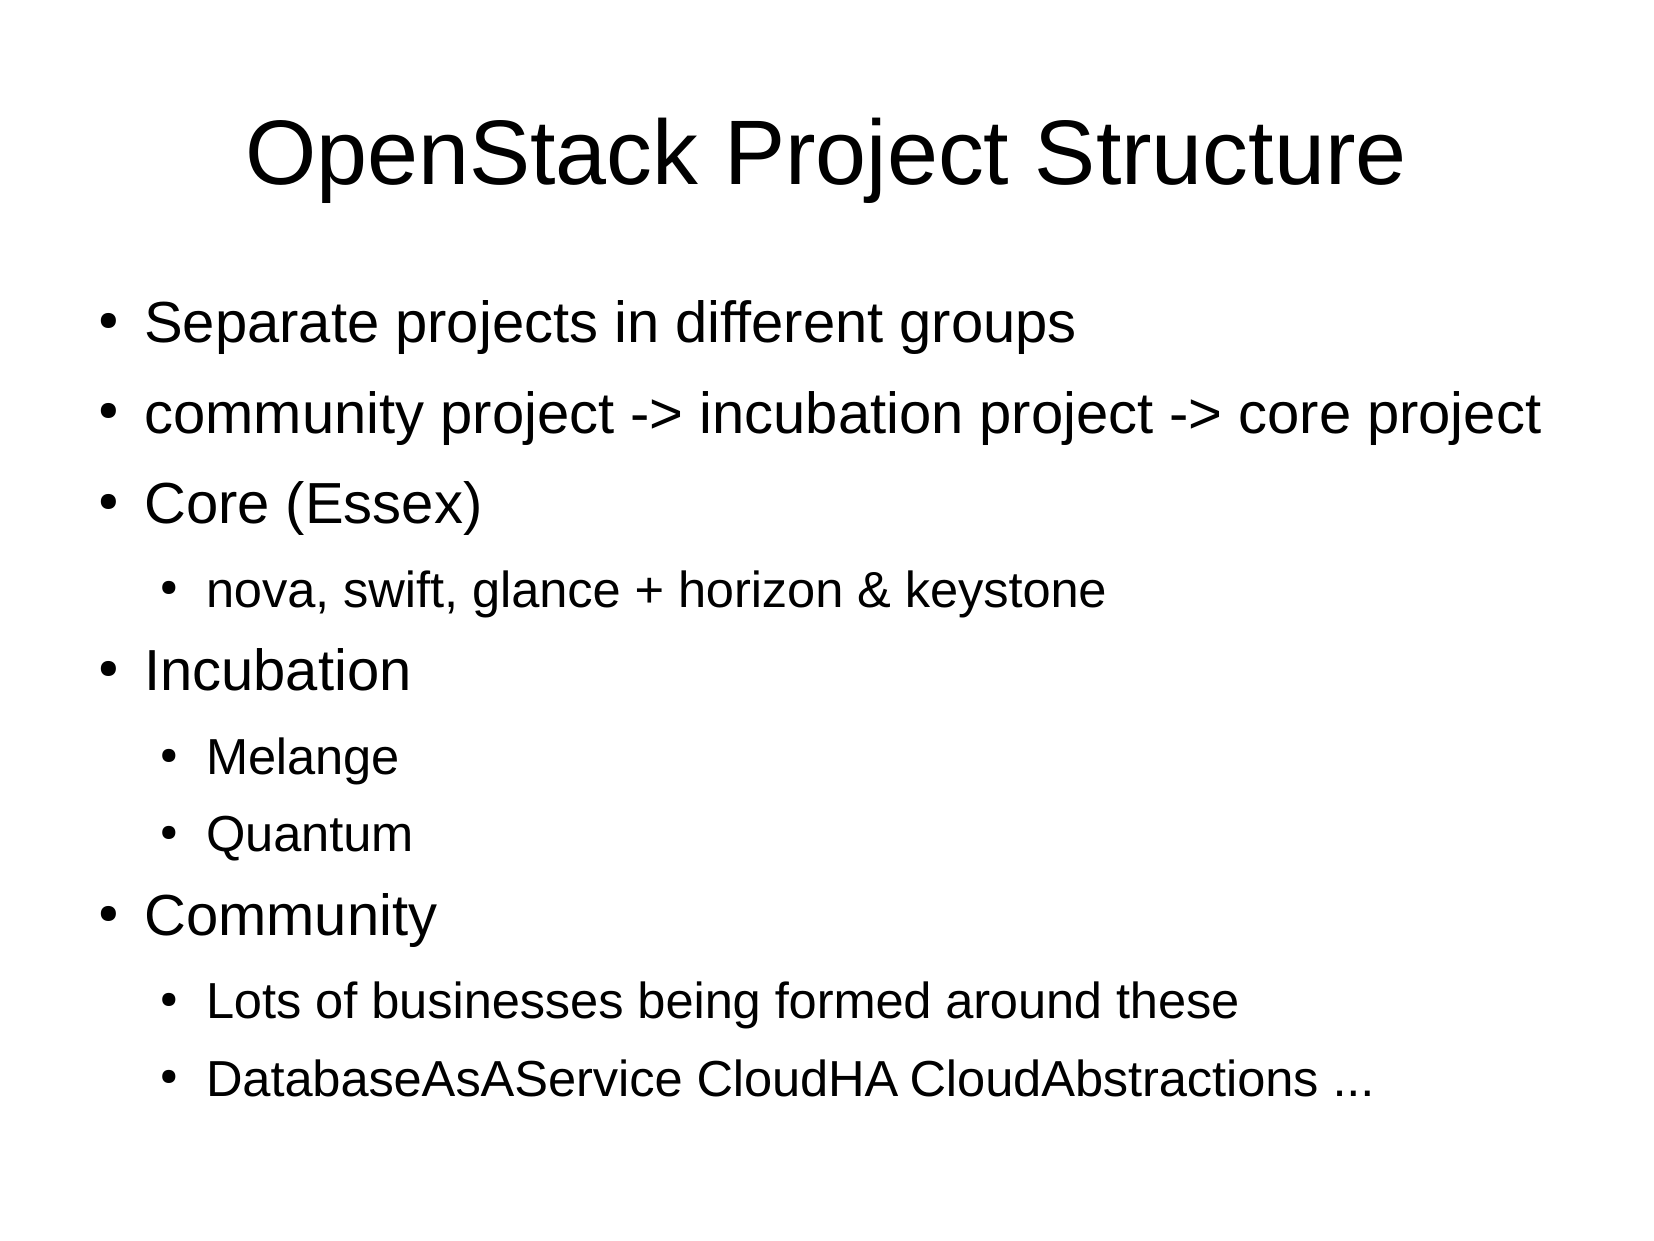

# OpenStack Project Structure
Separate projects in different groups
community project -> incubation project -> core project
Core (Essex)
nova, swift, glance + horizon & keystone
Incubation
Melange
Quantum
Community
Lots of businesses being formed around these
DatabaseAsAService CloudHA CloudAbstractions ...